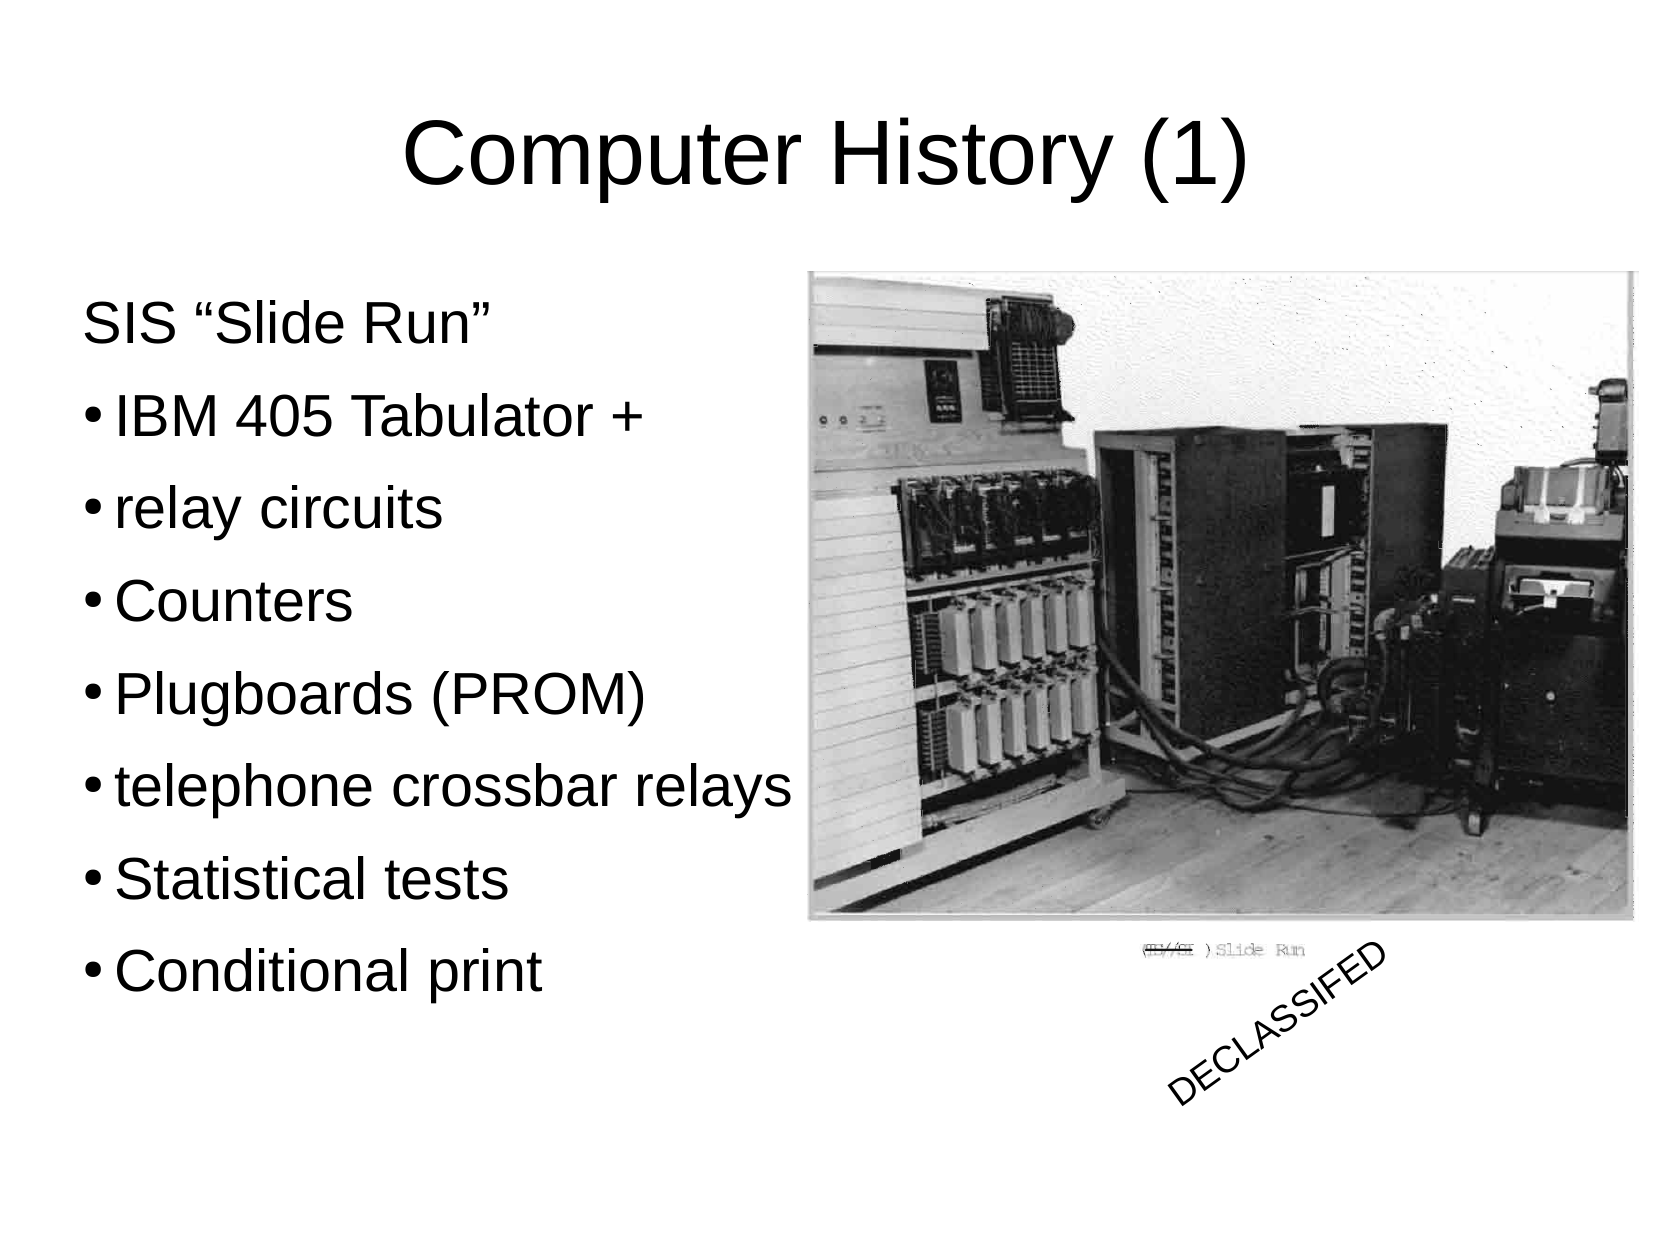

# Computer History (1)
SIS “Slide Run”
IBM 405 Tabulator +
relay circuits
Counters
Plugboards (PROM)
telephone crossbar relays
Statistical tests
Conditional print
DECLASSIFED